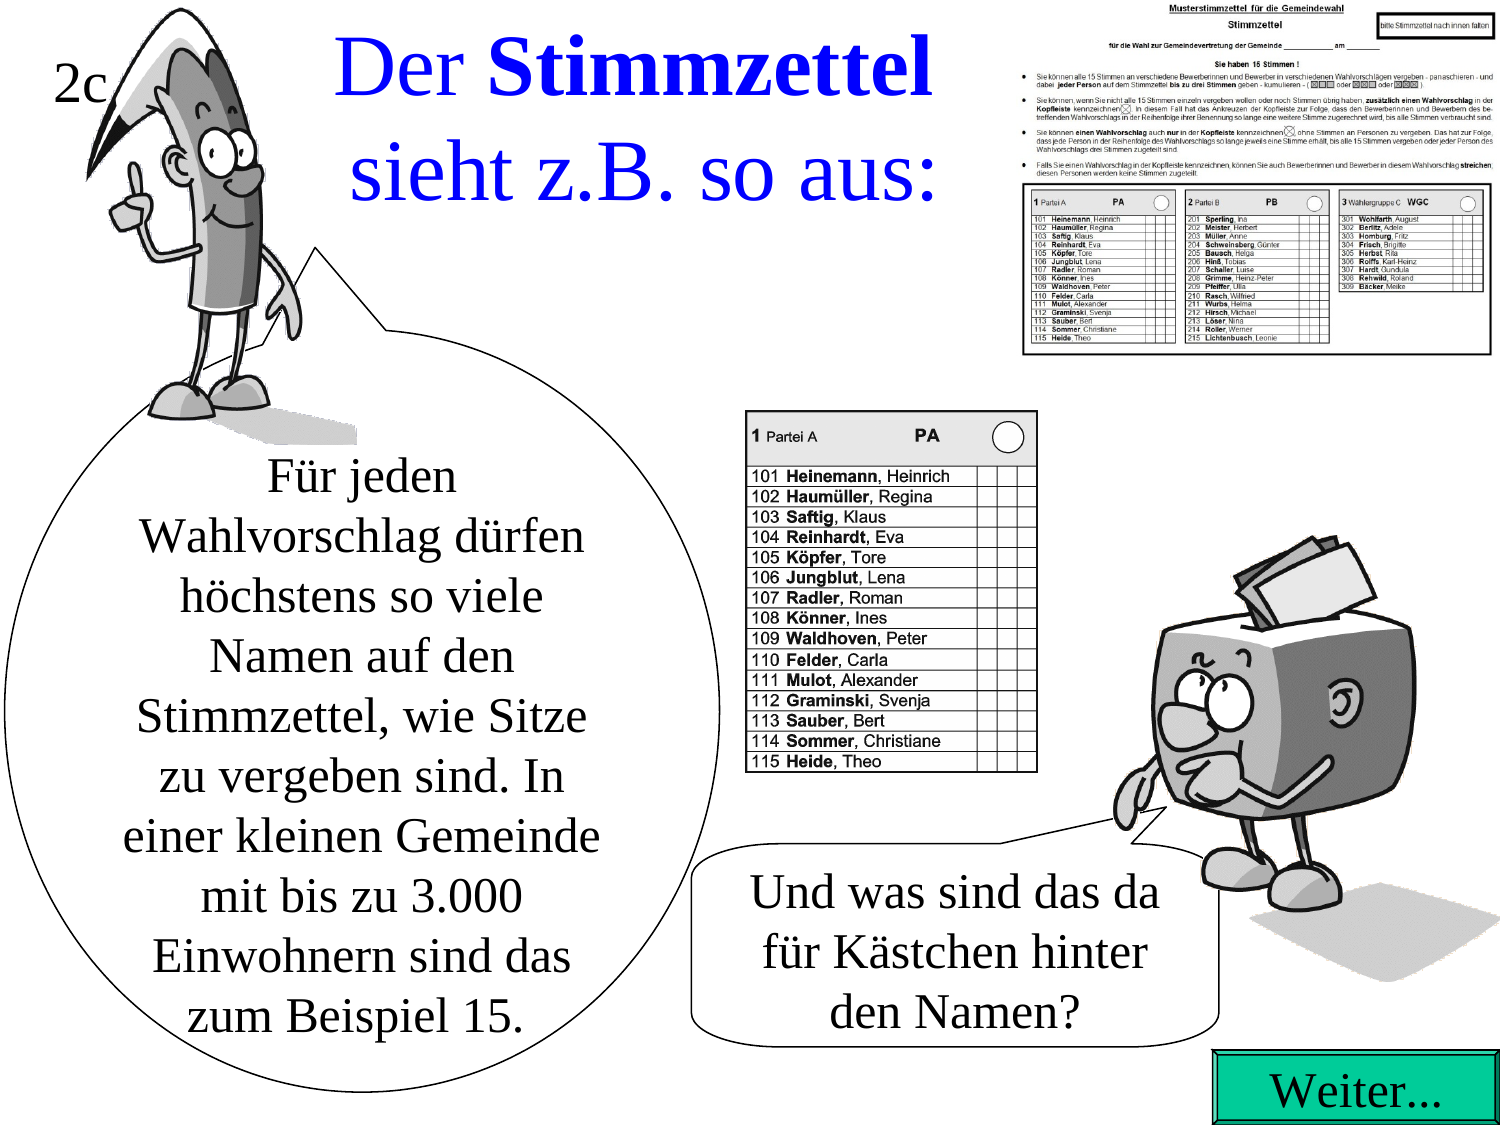

Der Stimmzettel sieht z.B. so aus:
2c
Für jeden Wahlvorschlag dürfen höchstens so viele Namen auf den Stimmzettel, wie Sitze zu vergeben sind. In einer kleinen Gemeinde mit bis zu 3.000 Einwohnern sind das zum Beispiel 15.
Und was sind das da für Kästchen hinter den Namen?
Weiter...